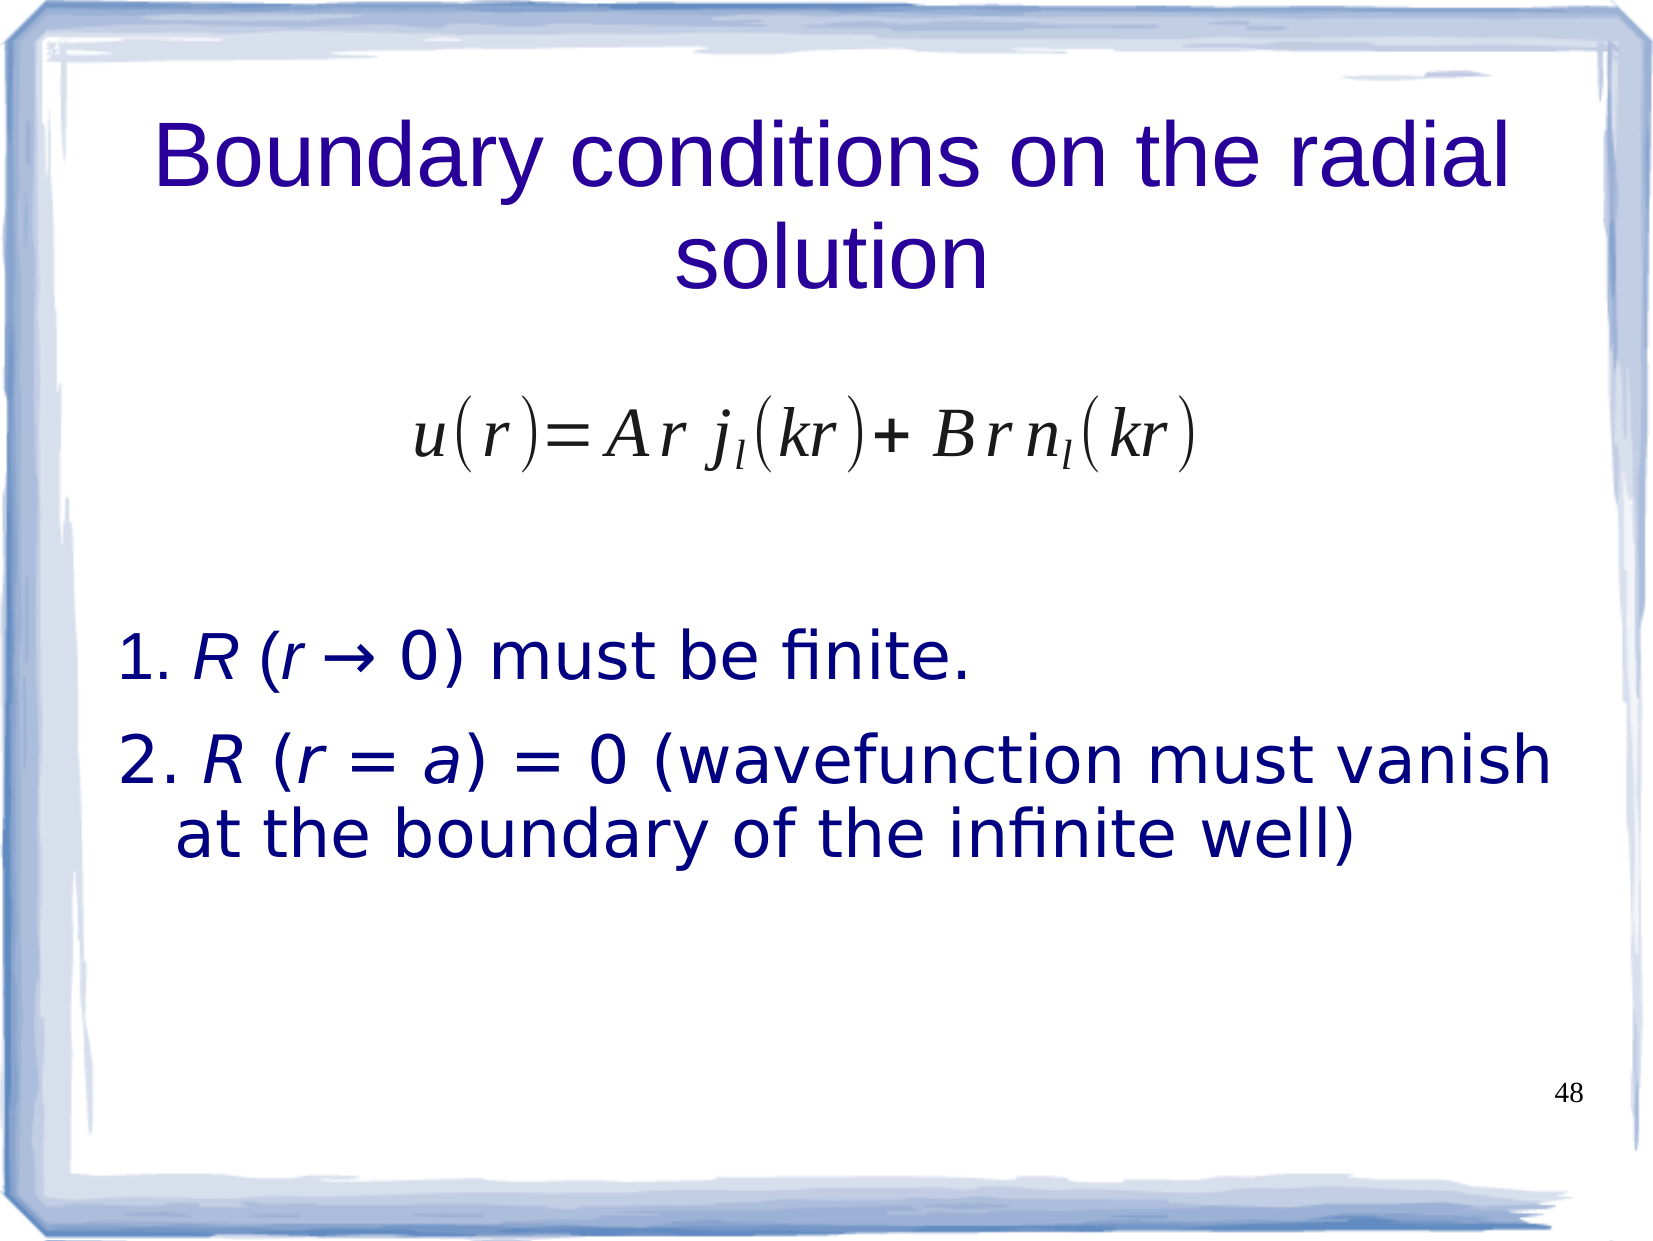

# Boundary conditions on the radial solution
1. R (r → 0) must be finite.
2. R (r = a) = 0 (wavefunction must vanish at the boundary of the infinite well)
48